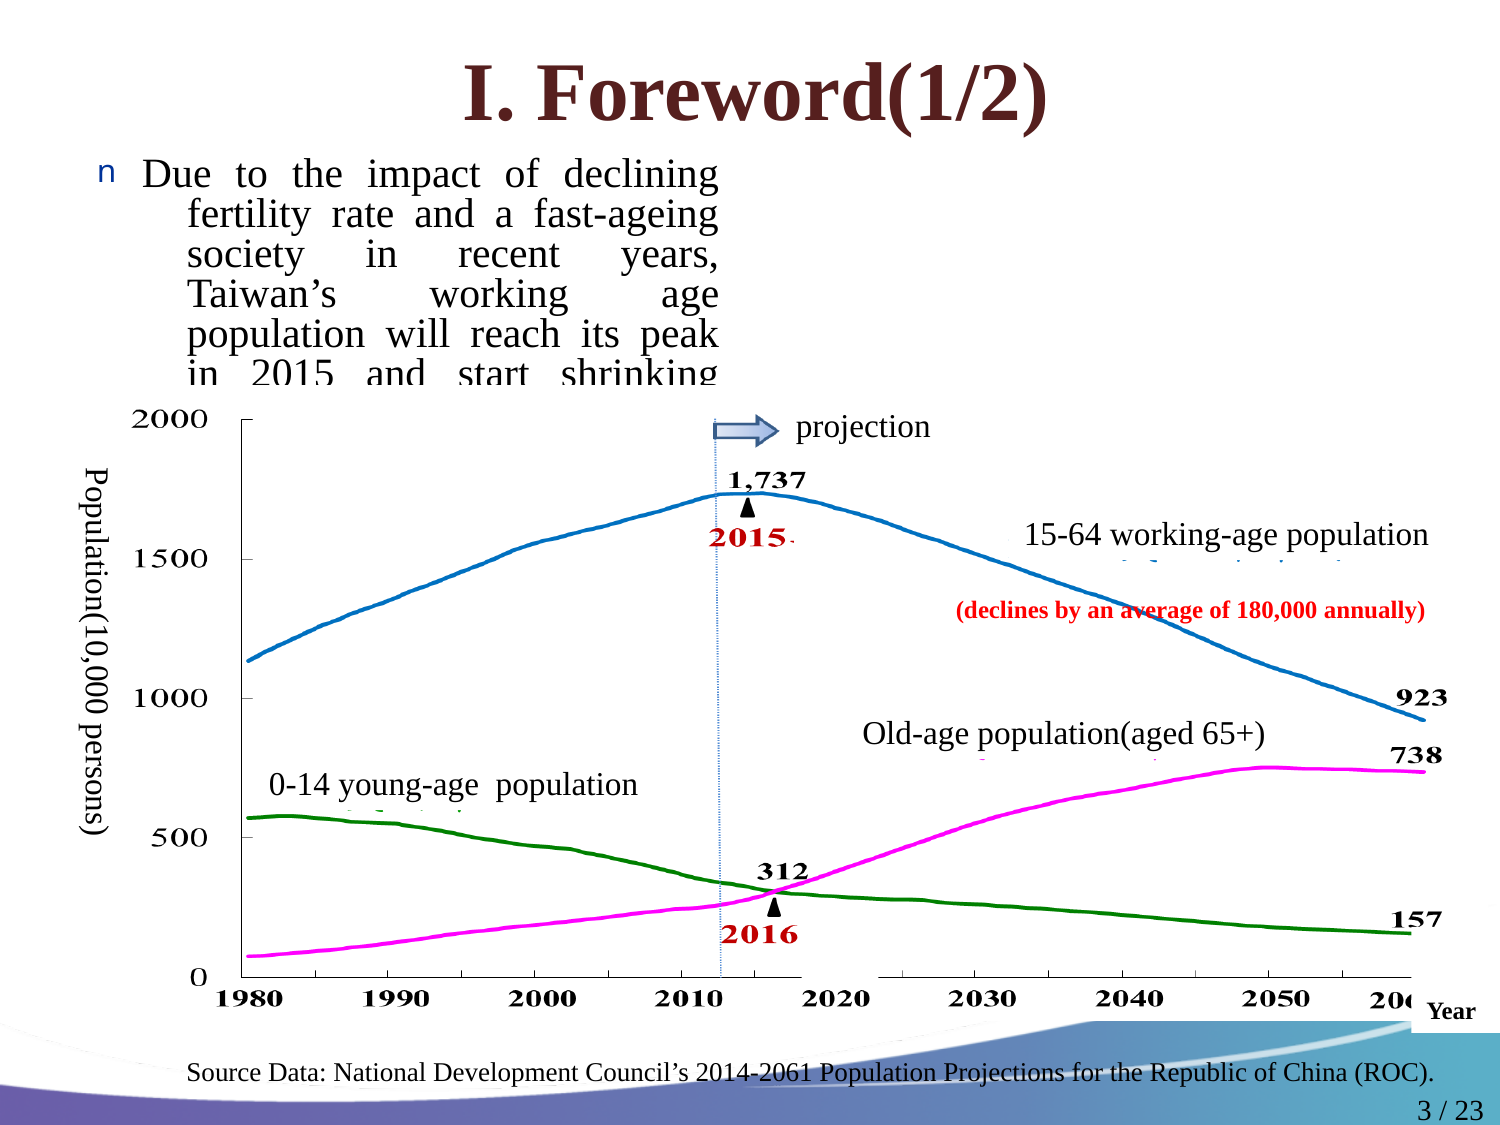

I. Foreword(1/2)
# Due to the impact of declining fertility rate and a fast-ageing society in recent years, Taiwan’s working age population will reach its peak in 2015 and start shrinking gradually afterwards, while the trend of international migration tends to be the phenomenon of “Outflow of the high-skilled, inflow of the low-skilled”. Thus, future labor supply, both quantity and quality, is an urgent issue needs to be addressed in advance.
projection
15-64 working-age population
(declines by an average of 180,000 annually)
Population(10,000 persons)
Old-age population(aged 65+)
0-14 young-age population
Year
Source Data: National Development Council’s 2014-2061 Population Projections for the Republic of China (ROC).